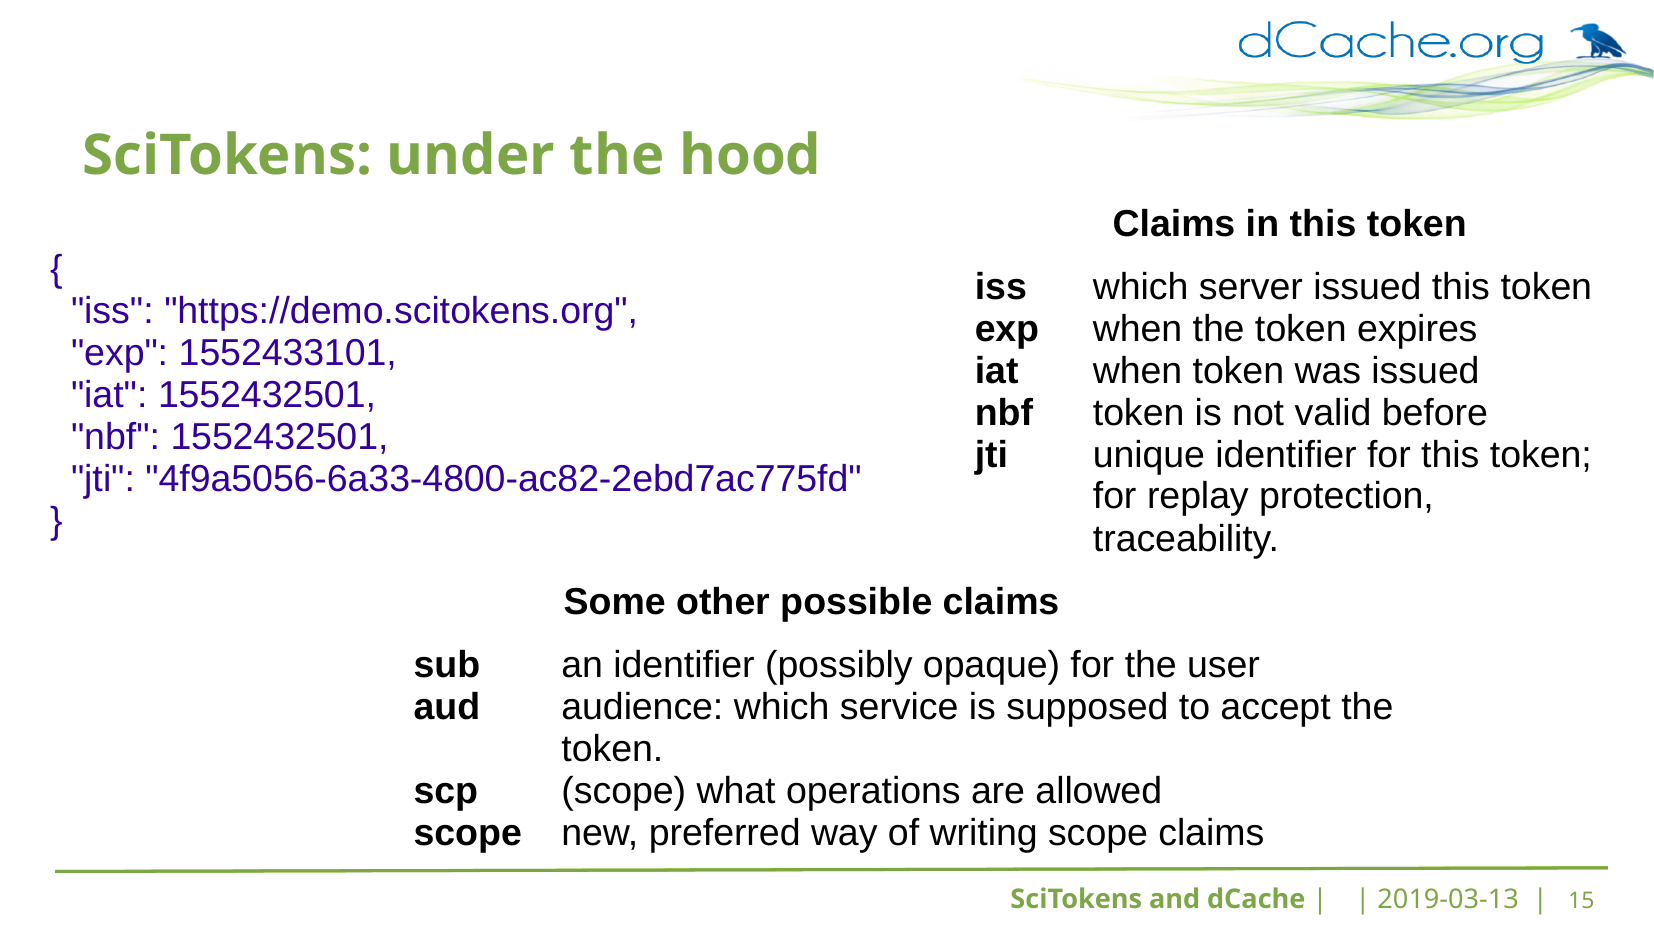

# SciTokens: under the hood
Claims in this token
{
 "iss": "https://demo.scitokens.org",
 "exp": 1552433101,
 "iat": 1552432501,
 "nbf": 1552432501,
 "jti": "4f9a5056-6a33-4800-ac82-2ebd7ac775fd"
}
iss		which server issued this token
exp		when the token expires
iat		when token was issued
nbf		token is not valid before
jti		unique identifier for this token; for replay protection, traceability.
Some other possible claims
sub		an identifier (possibly opaque) for the user
aud		audience: which service is supposed to accept the token.
scp		(scope) what operations are allowed
scope		new, preferred way of writing scope claims